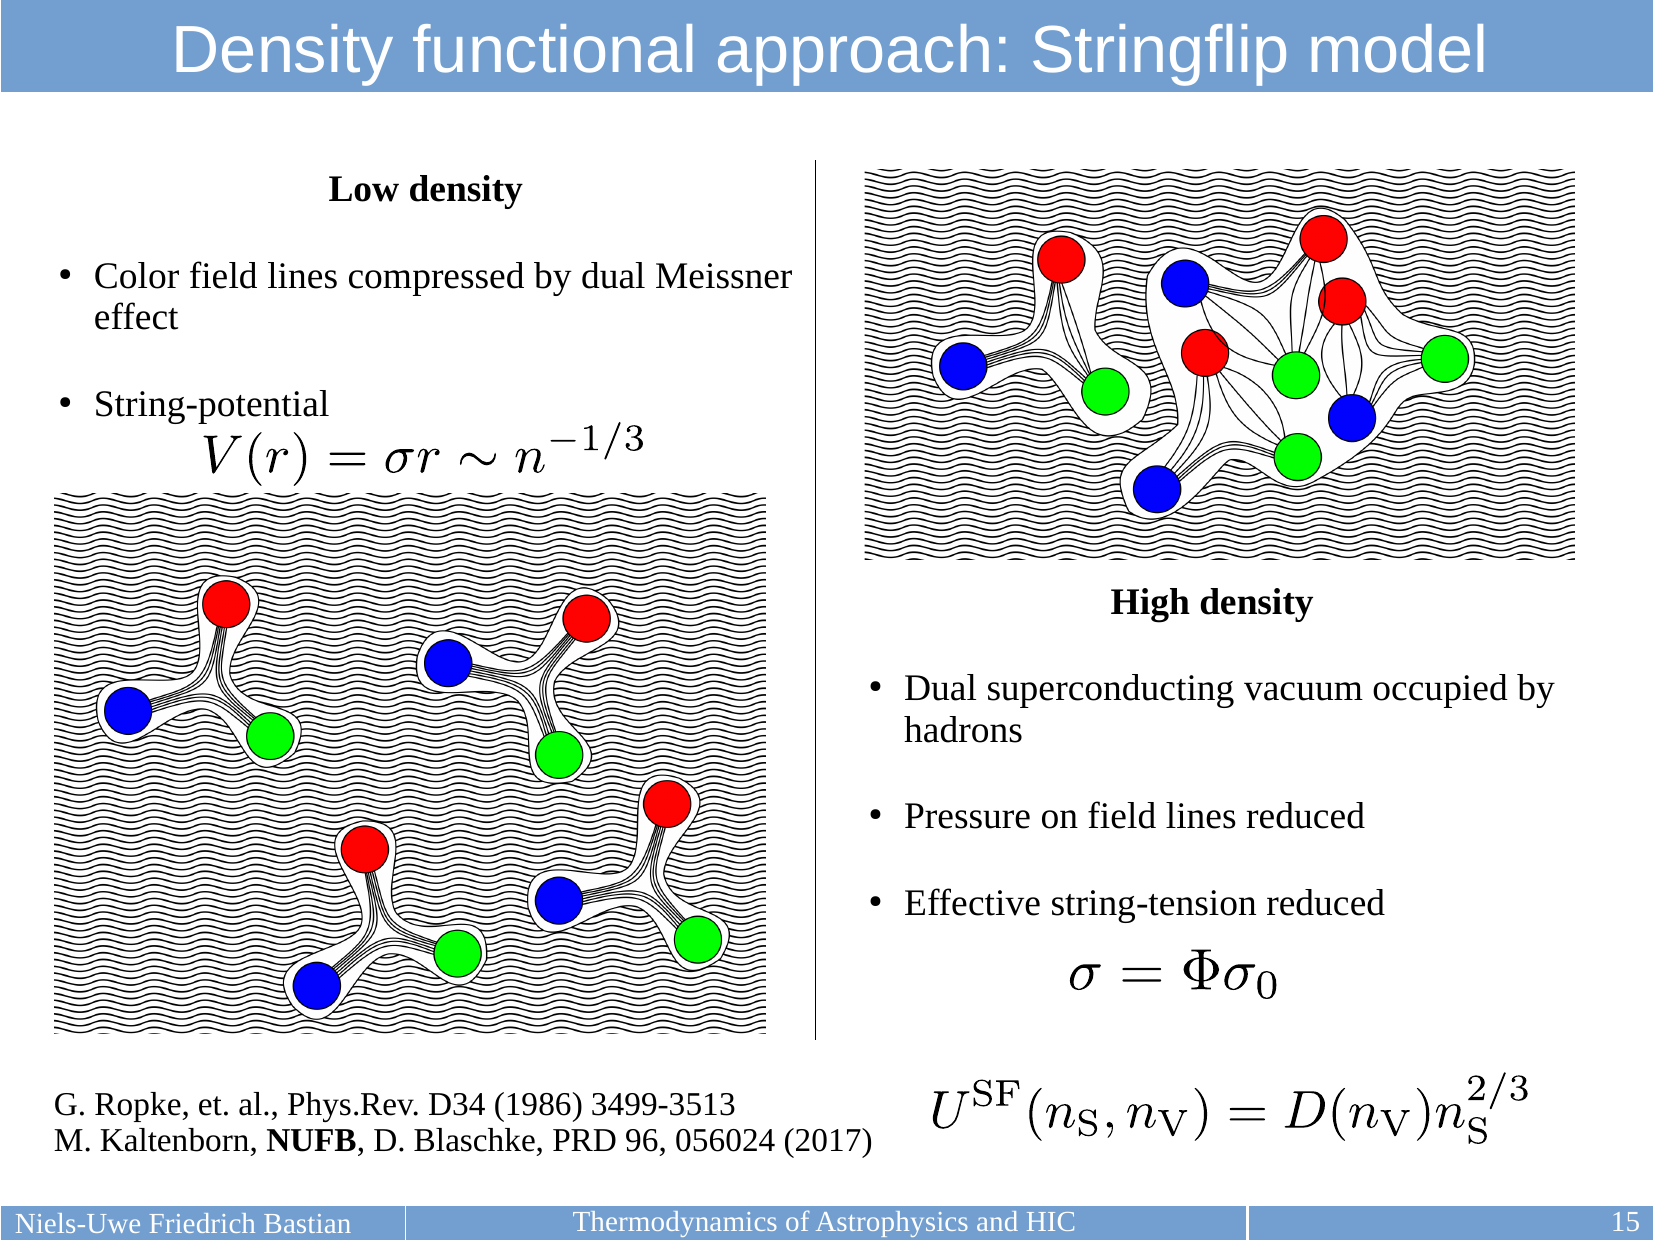

# Density functional approach: Stringflip model
Low density
Color field lines compressed by dual Meissner effect
String-potential
High density
Dual superconducting vacuum occupied by hadrons
Pressure on field lines reduced
Effective string-tension reduced
G. Ropke, et. al., Phys.Rev. D34 (1986) 3499-3513
M. Kaltenborn, NUFB, D. Blaschke, PRD 96, 056024 (2017)
Thermodynamics of Astrophysics and HIC
15